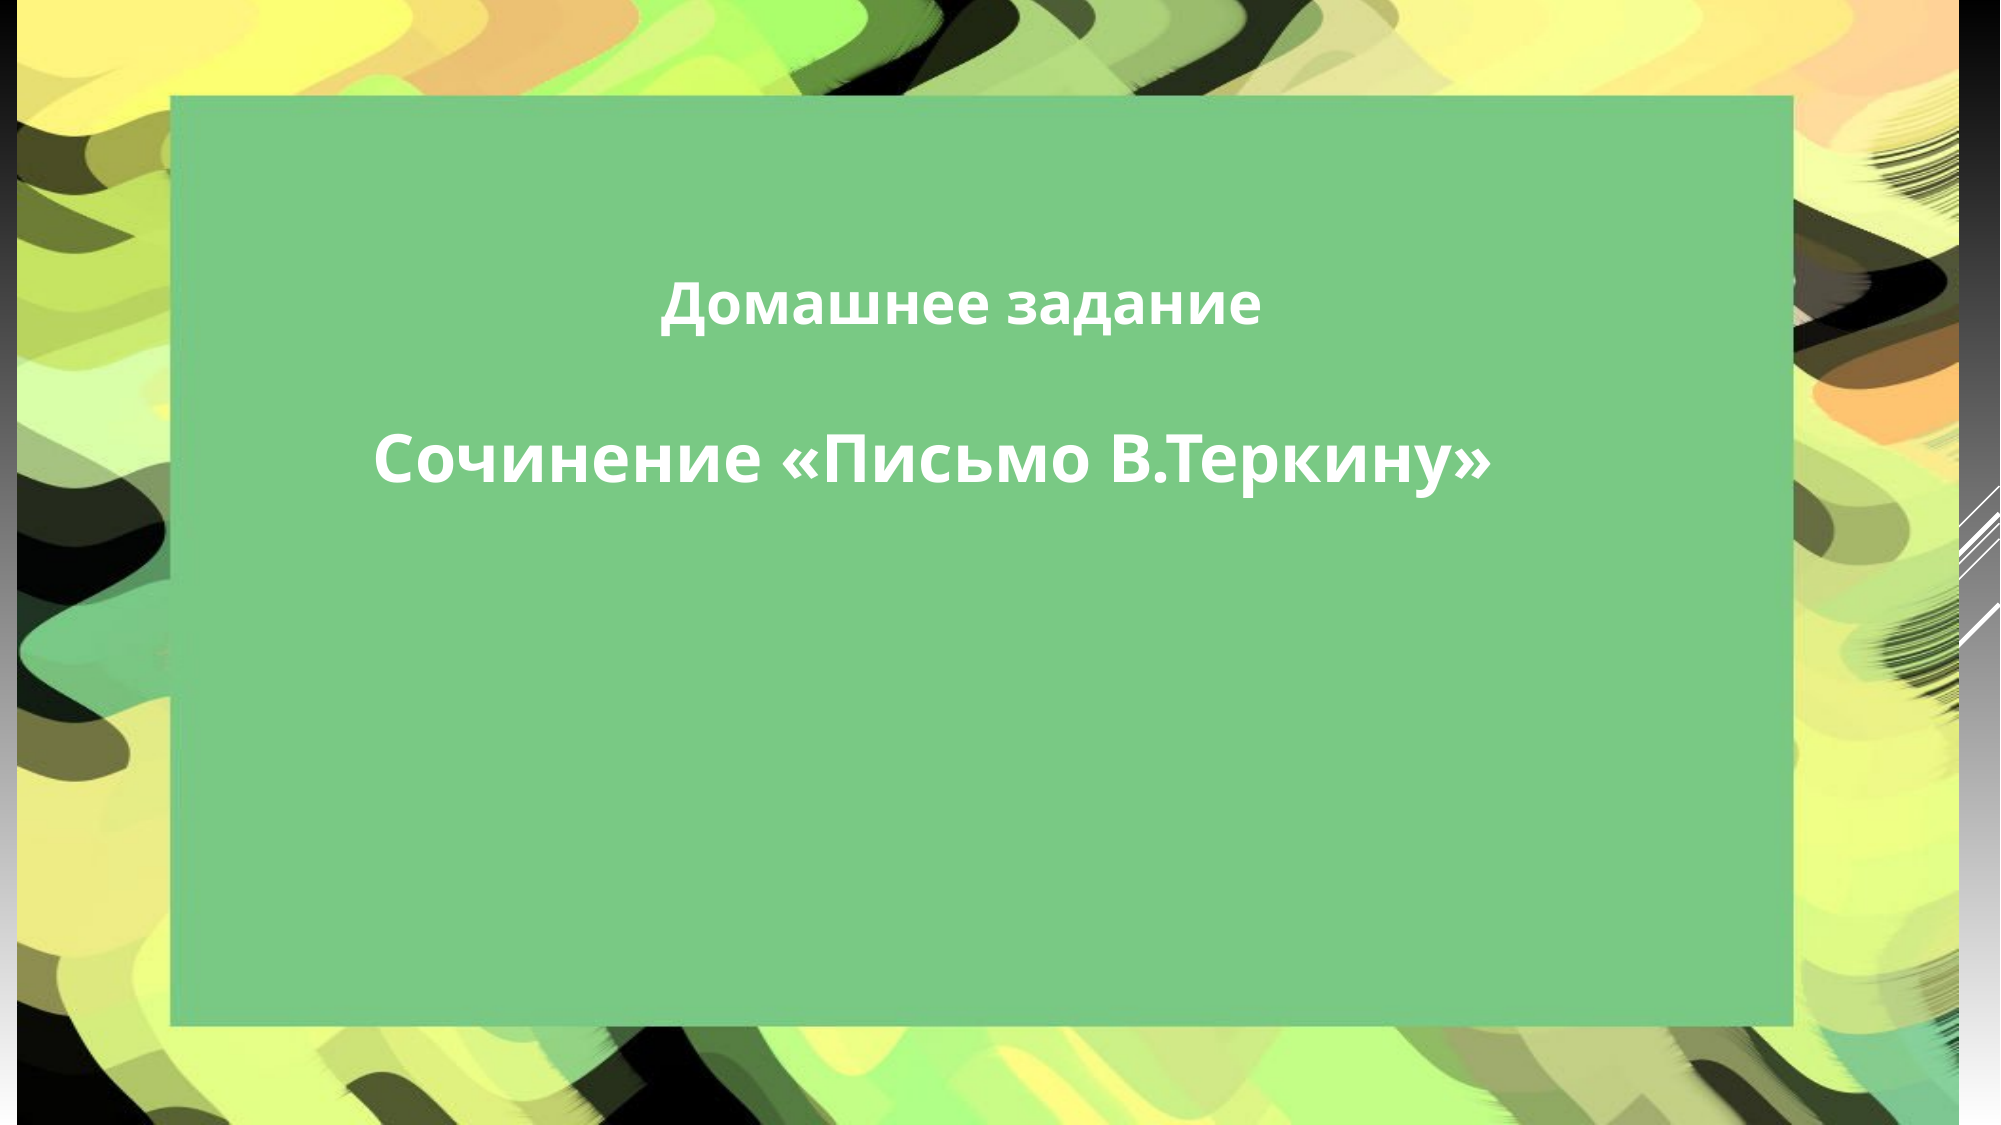

Домашнее задание
Сочинение «Письмо В.Теркину»
Написать сочинение «Письмо Теркину»
#